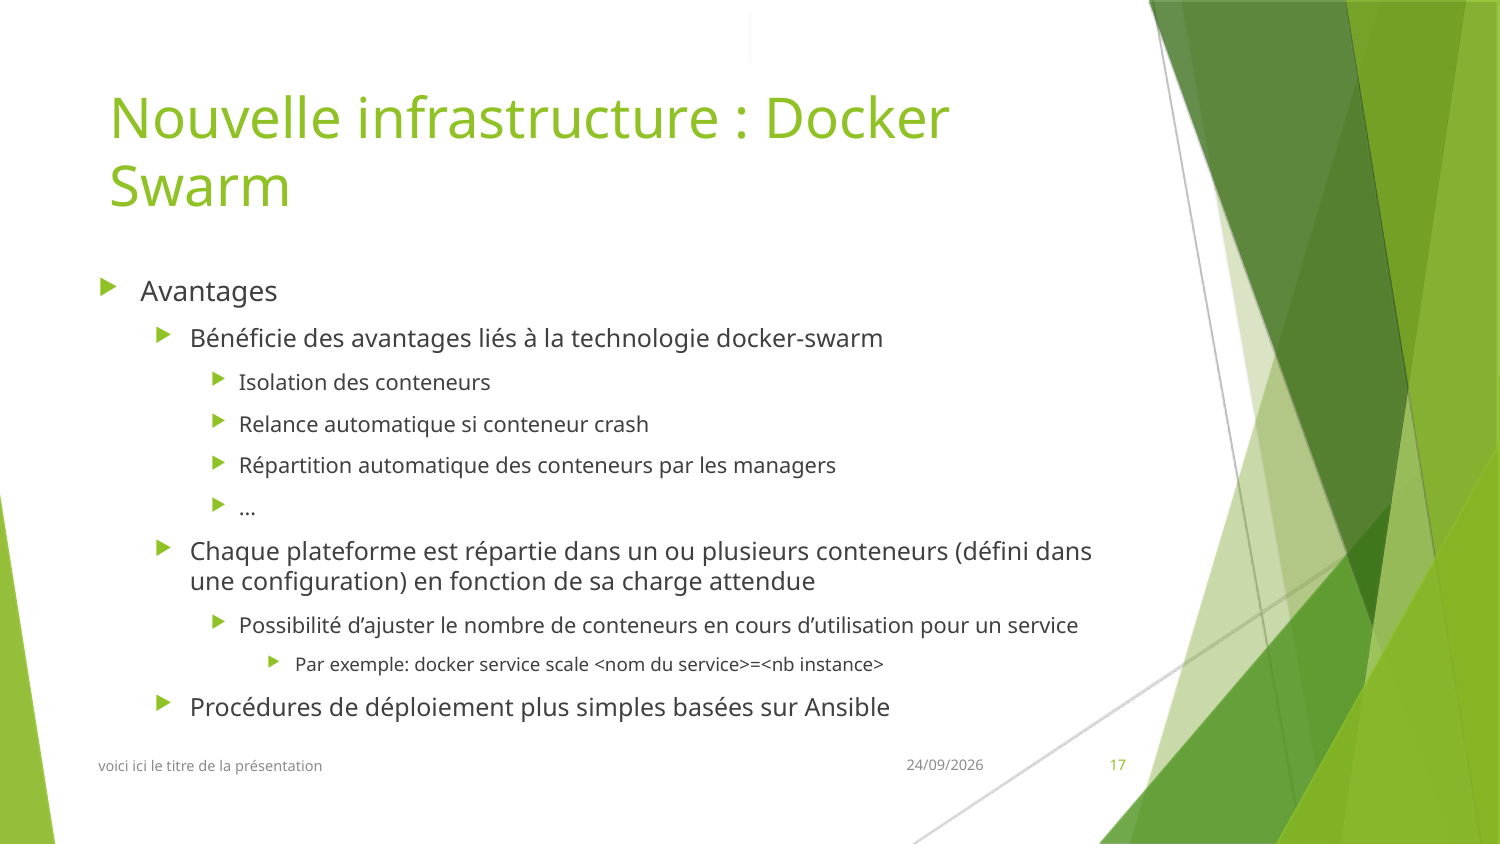

# Nouvelle infrastructure : Docker Swarm
Avantages
Bénéficie des avantages liés à la technologie docker-swarm
Isolation des conteneurs
Relance automatique si conteneur crash
Répartition automatique des conteneurs par les managers
…
Chaque plateforme est répartie dans un ou plusieurs conteneurs (défini dans une configuration) en fonction de sa charge attendue
Possibilité d’ajuster le nombre de conteneurs en cours d’utilisation pour un service
Par exemple: docker service scale <nom du service>=<nb instance>
Procédures de déploiement plus simples basées sur Ansible
voici ici le titre de la présentation